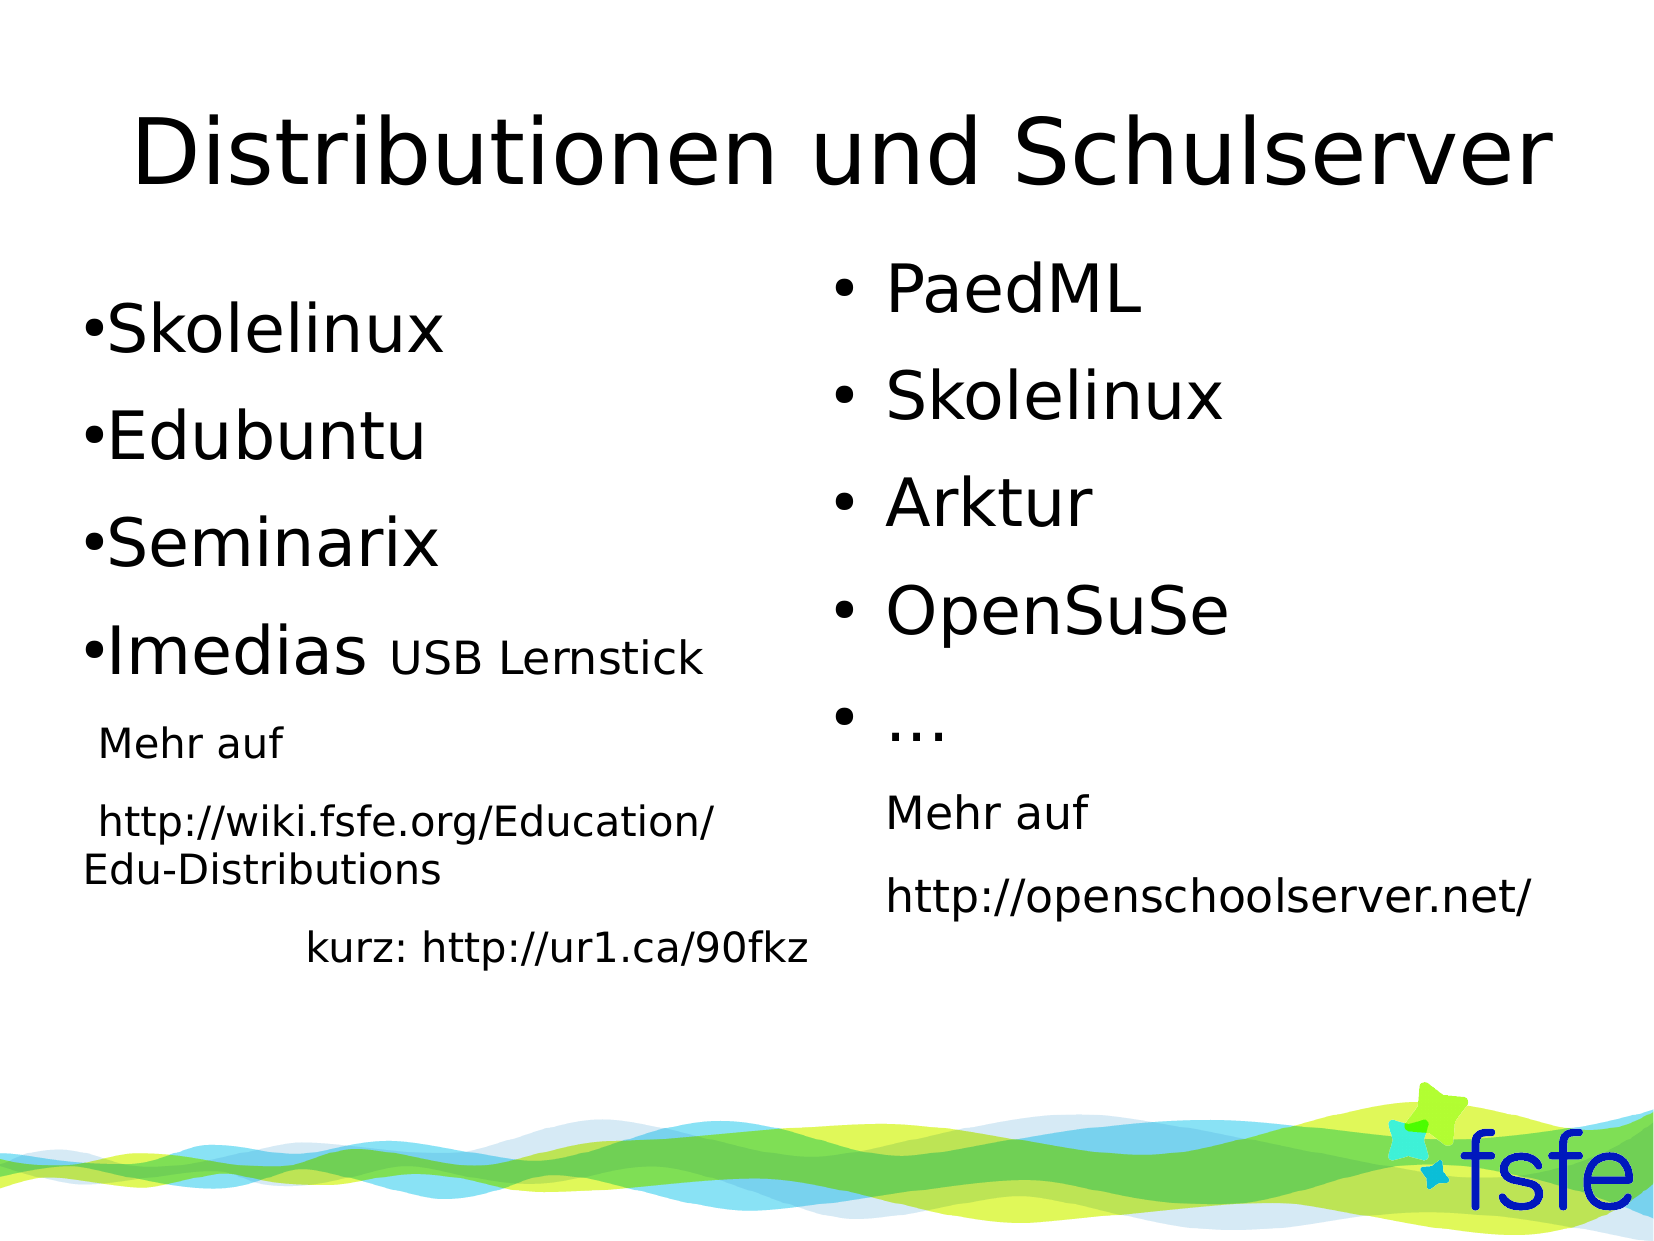

# Distributionen und Schulserver
PaedML
Skolelinux
Arktur
OpenSuSe
...
Mehr auf
http://openschoolserver.net/
Skolelinux
Edubuntu
Seminarix
Imedias USB Lernstick
Mehr auf
http://wiki.fsfe.org/Education/Edu-Distributions
kurz: http://ur1.ca/90fkz